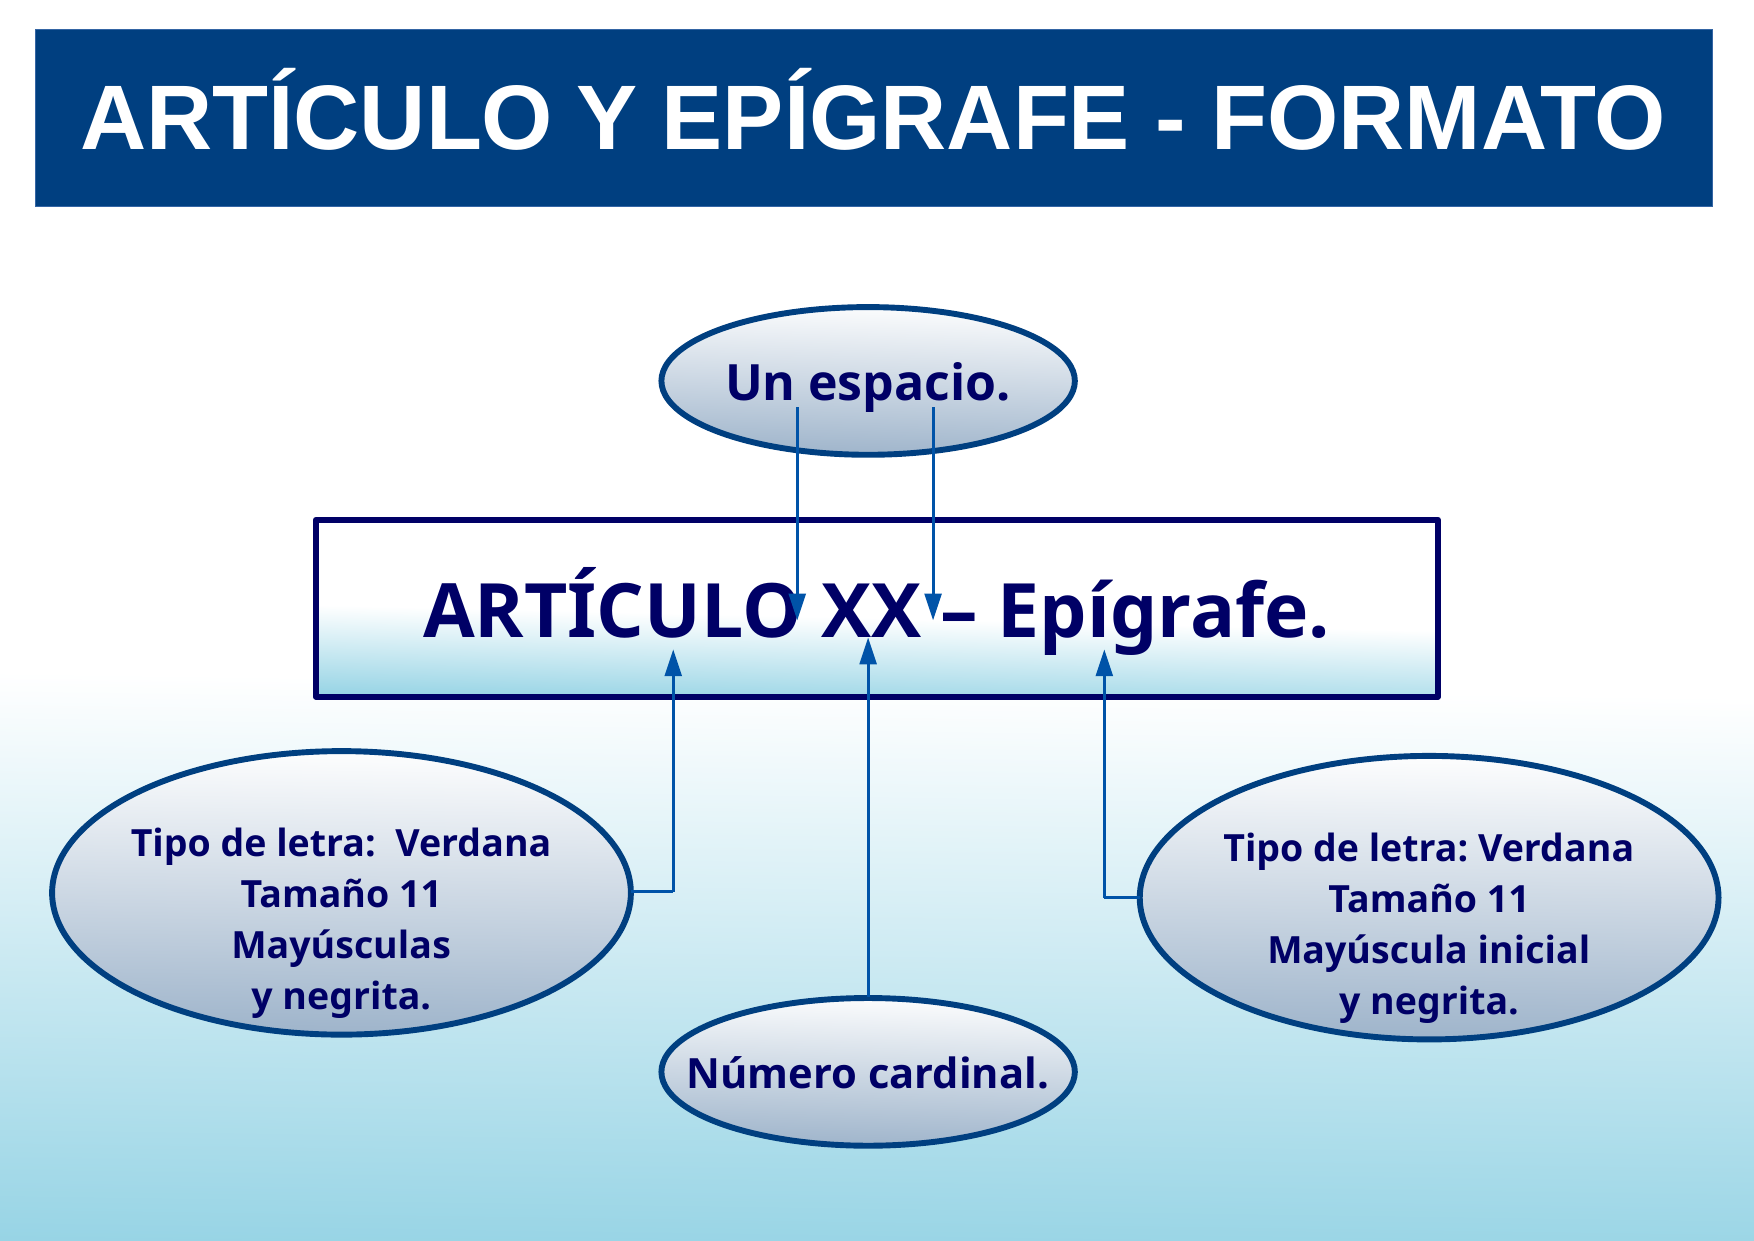

ARTÍCULO Y EPÍGRAFE - FORMATO
Un espacio.
ARTÍCULO XX – Epígrafe.
Tipo de letra: Verdana
Tamaño 11
Mayúsculas
y negrita.
Tipo de letra: Verdana
Tamaño 11
Mayúscula inicial
y negrita.
Número cardinal.